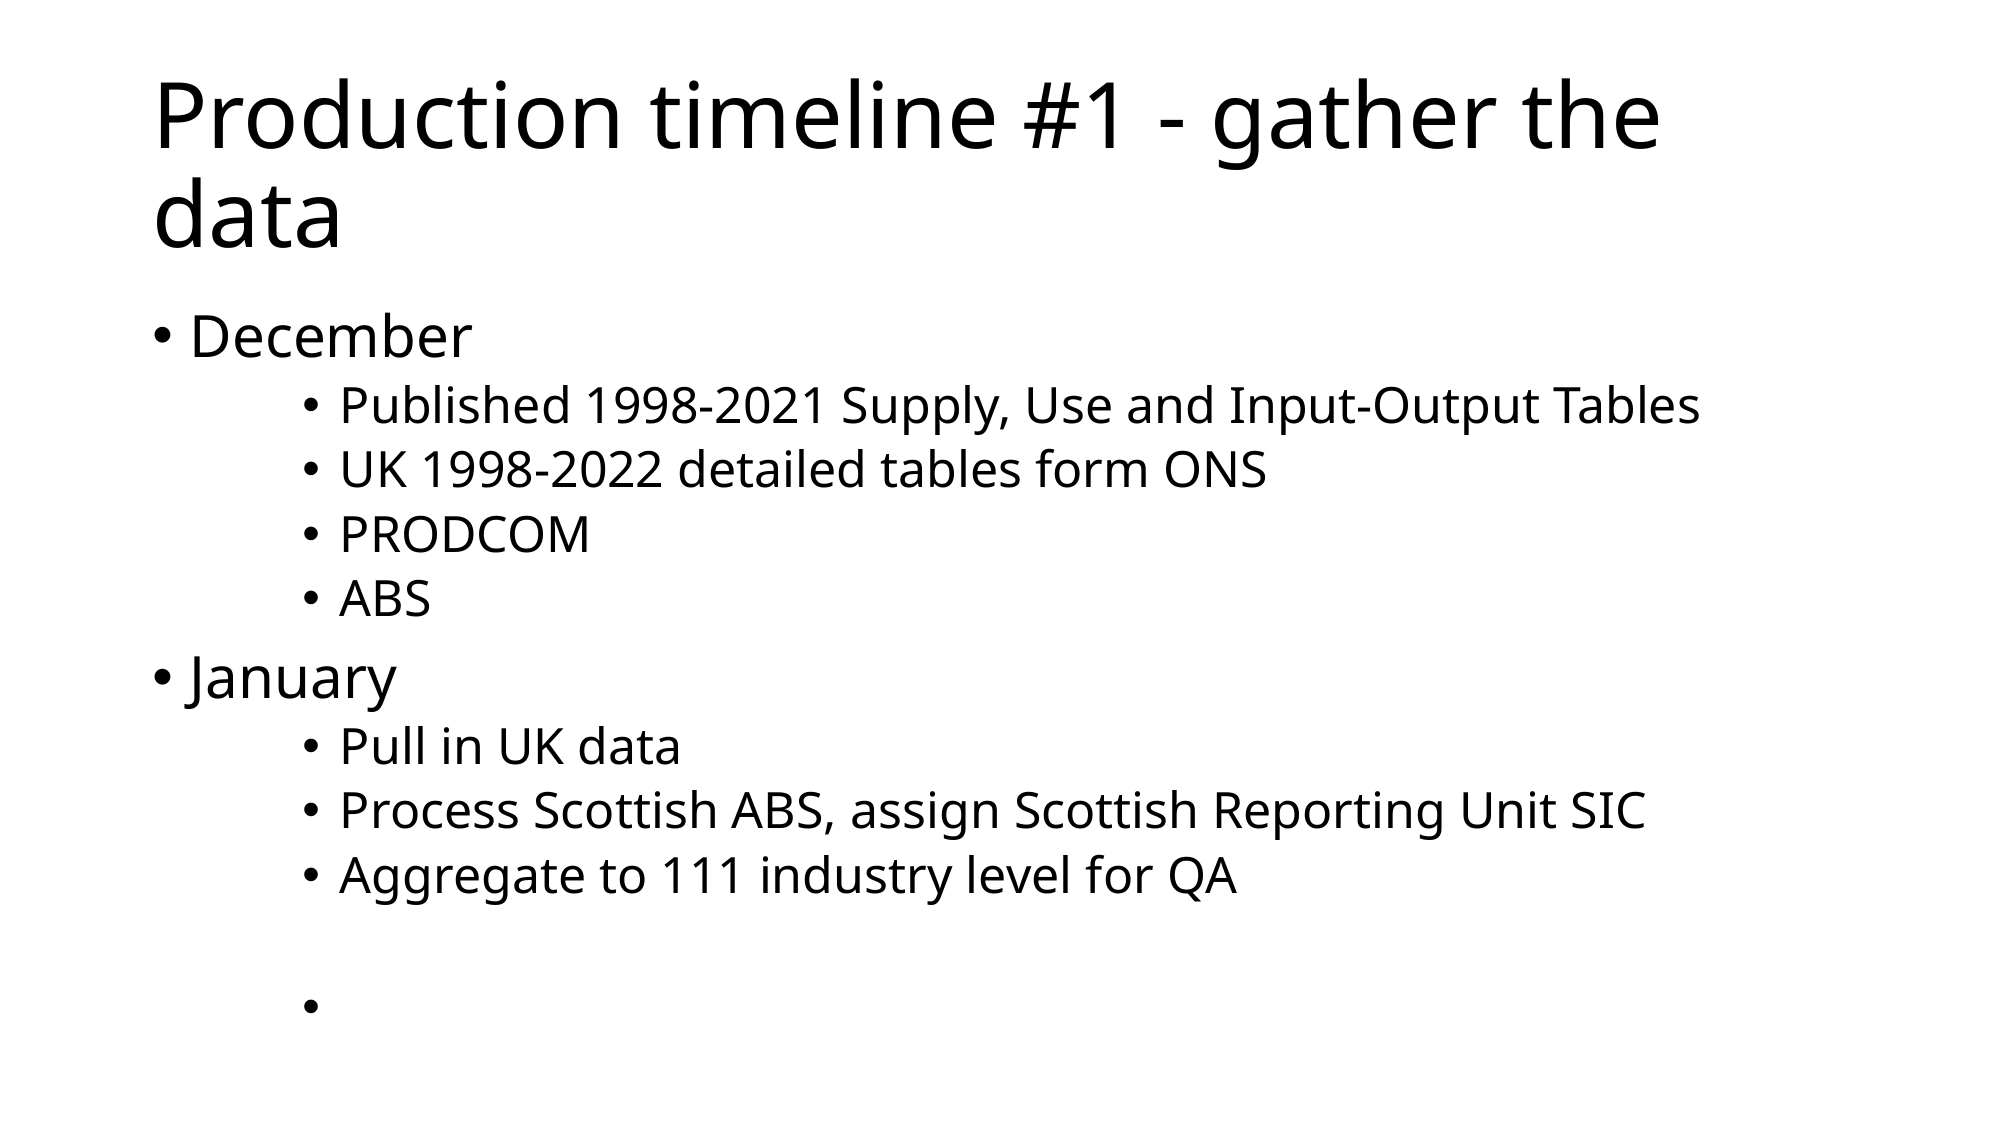

# Production timeline #1 - gather the data
December
Published 1998-2021 Supply, Use and Input-Output Tables
UK 1998-2022 detailed tables form ONS
PRODCOM
ABS
January
Pull in UK data
Process Scottish ABS, assign Scottish Reporting Unit SIC
Aggregate to 111 industry level for QA